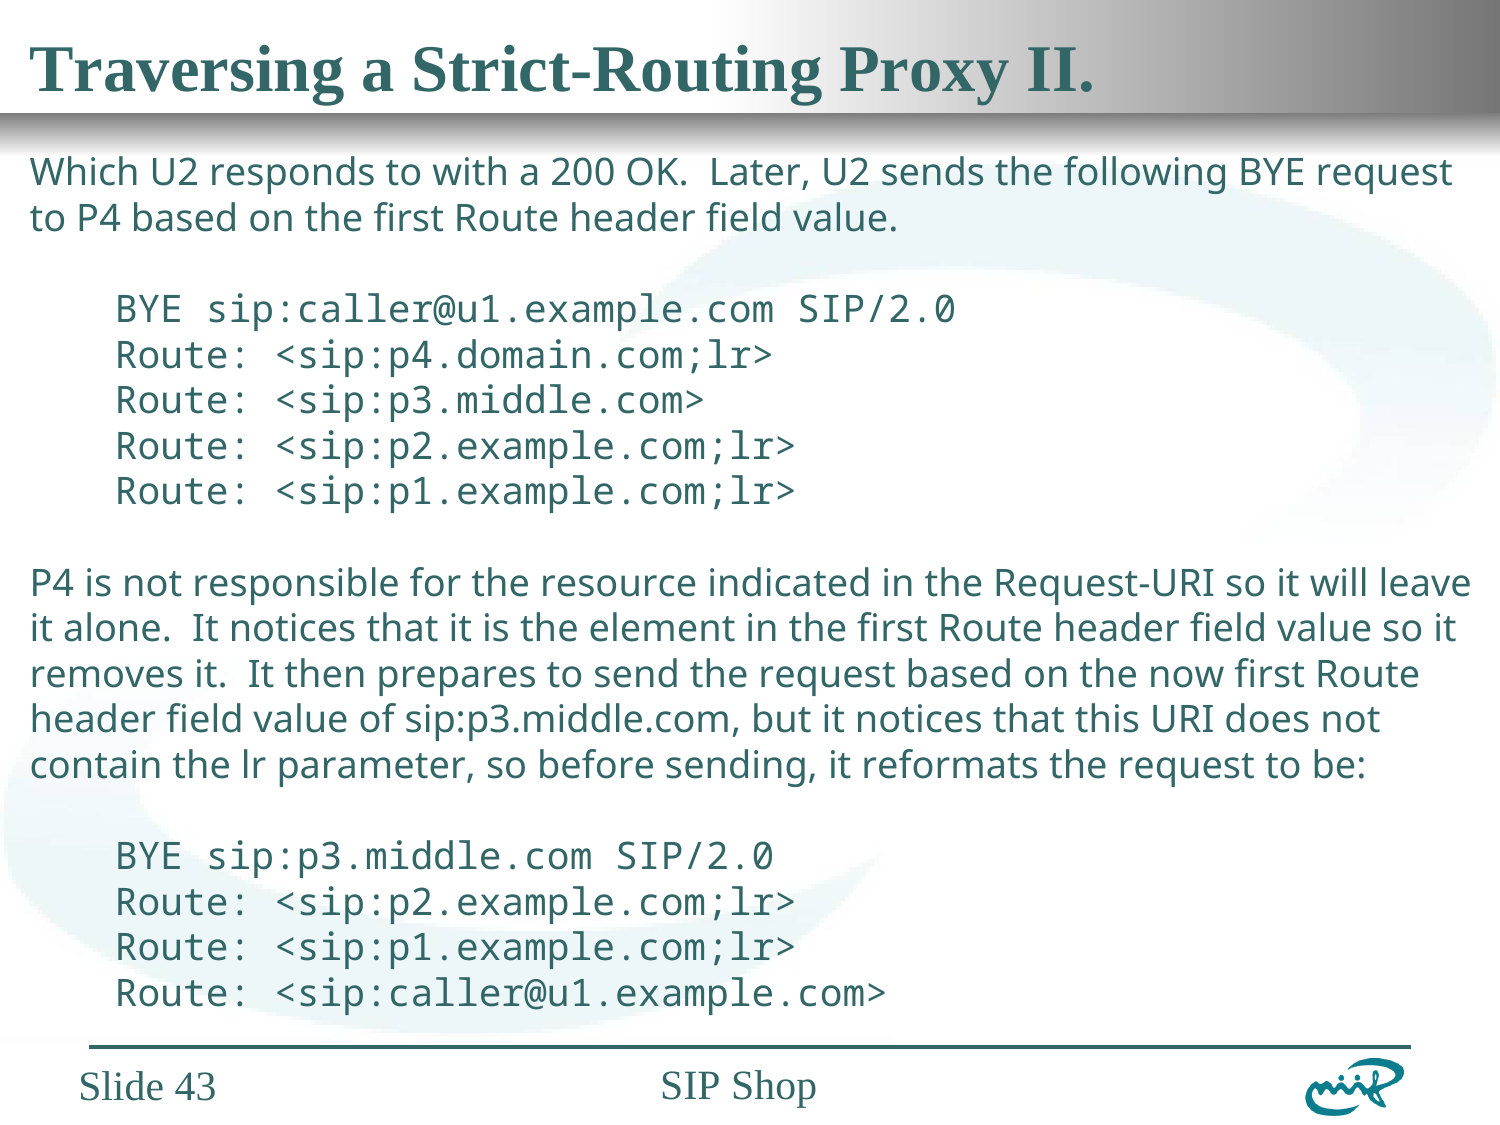

# Traversing a Strict-Routing Proxy II.
Which U2 responds to with a 200 OK. Later, U2 sends the following BYE request to P4 based on the first Route header field value.
	BYE sip:caller@u1.example.com SIP/2.0
	Route: <sip:p4.domain.com;lr>
	Route: <sip:p3.middle.com>
	Route: <sip:p2.example.com;lr>
	Route: <sip:p1.example.com;lr>
P4 is not responsible for the resource indicated in the Request-URI so it will leave it alone. It notices that it is the element in the first Route header field value so it removes it. It then prepares to send the request based on the now first Route header field value of sip:p3.middle.com, but it notices that this URI does not contain the lr parameter, so before sending, it reformats the request to be:
	BYE sip:p3.middle.com SIP/2.0
	Route: <sip:p2.example.com;lr>
	Route: <sip:p1.example.com;lr>
	Route: <sip:caller@u1.example.com>
43